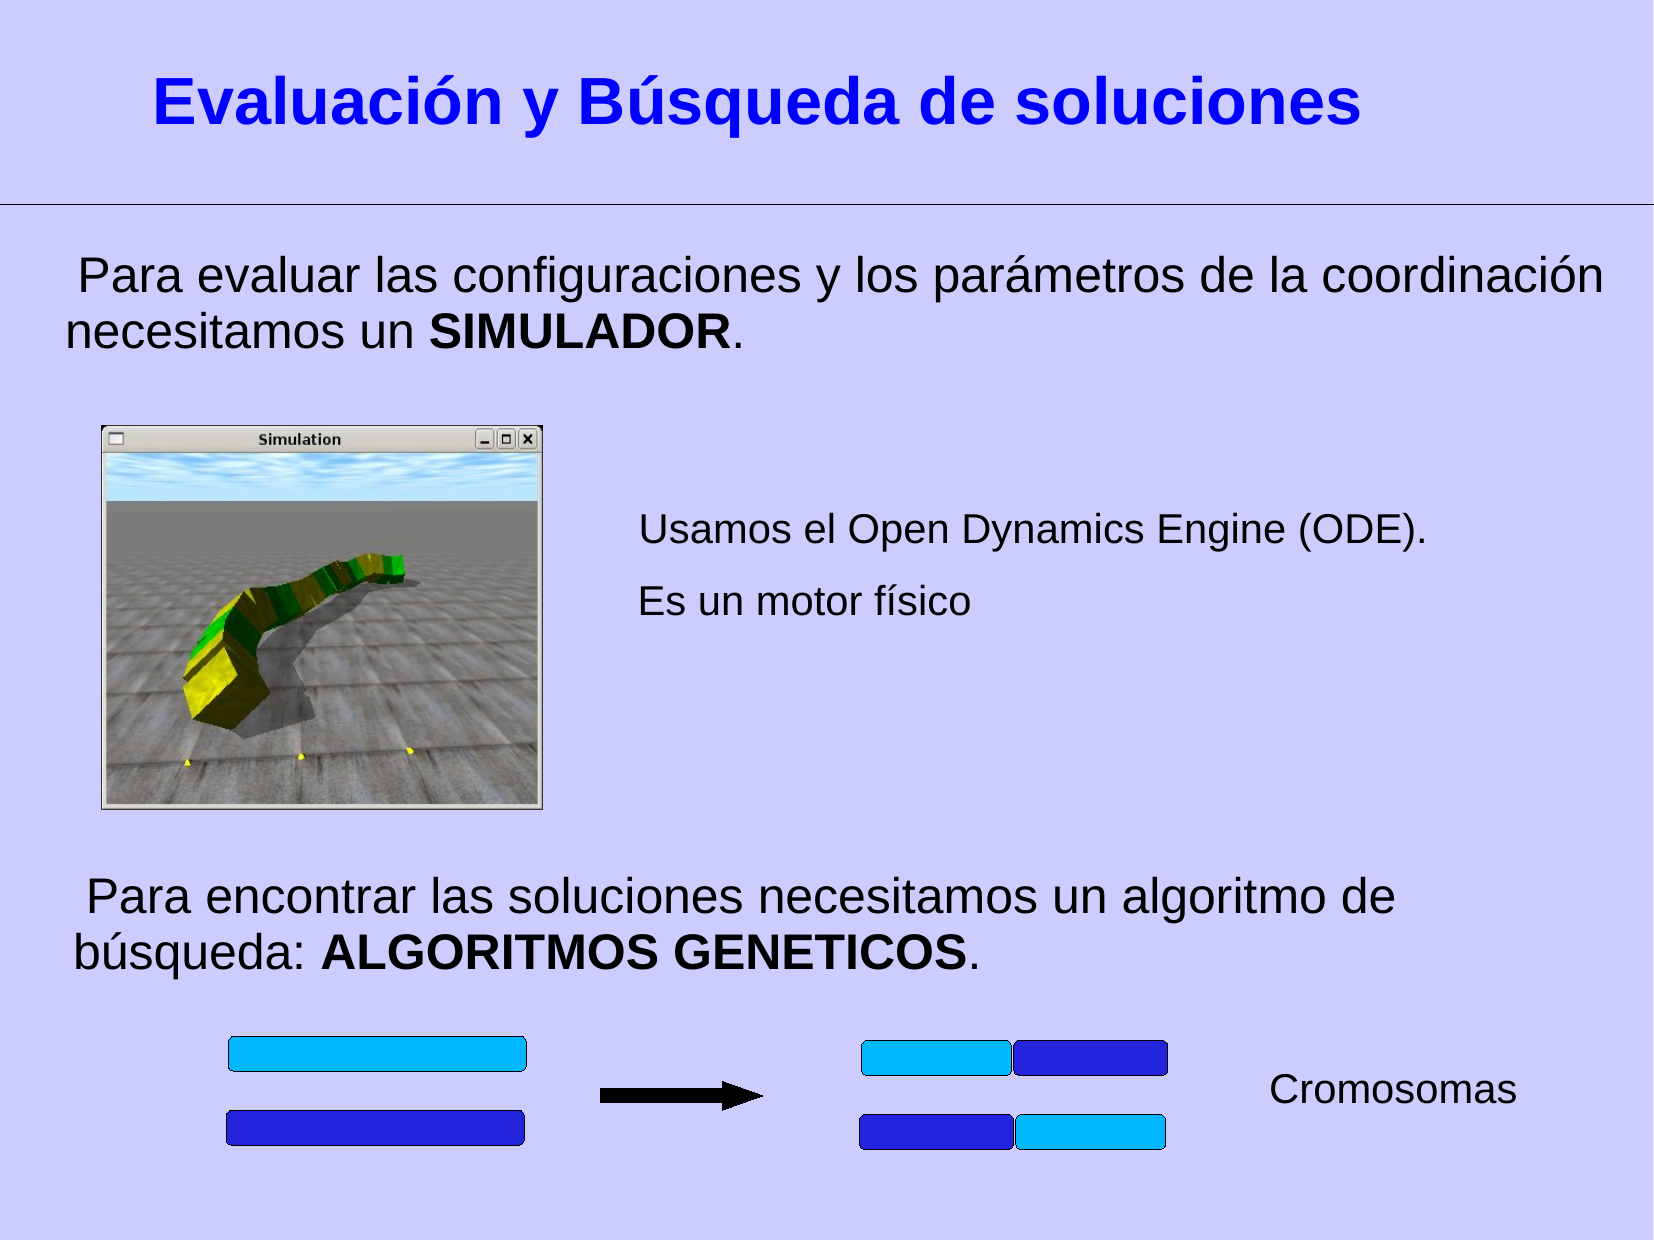

# Evaluación y Búsqueda de soluciones
 Para evaluar las configuraciones y los parámetros de la coordinación necesitamos un SIMULADOR.
 Usamos el Open Dynamics Engine (ODE).
 Es un motor físico
 Para encontrar las soluciones necesitamos un algoritmo de búsqueda: ALGORITMOS GENETICOS.
Cromosomas